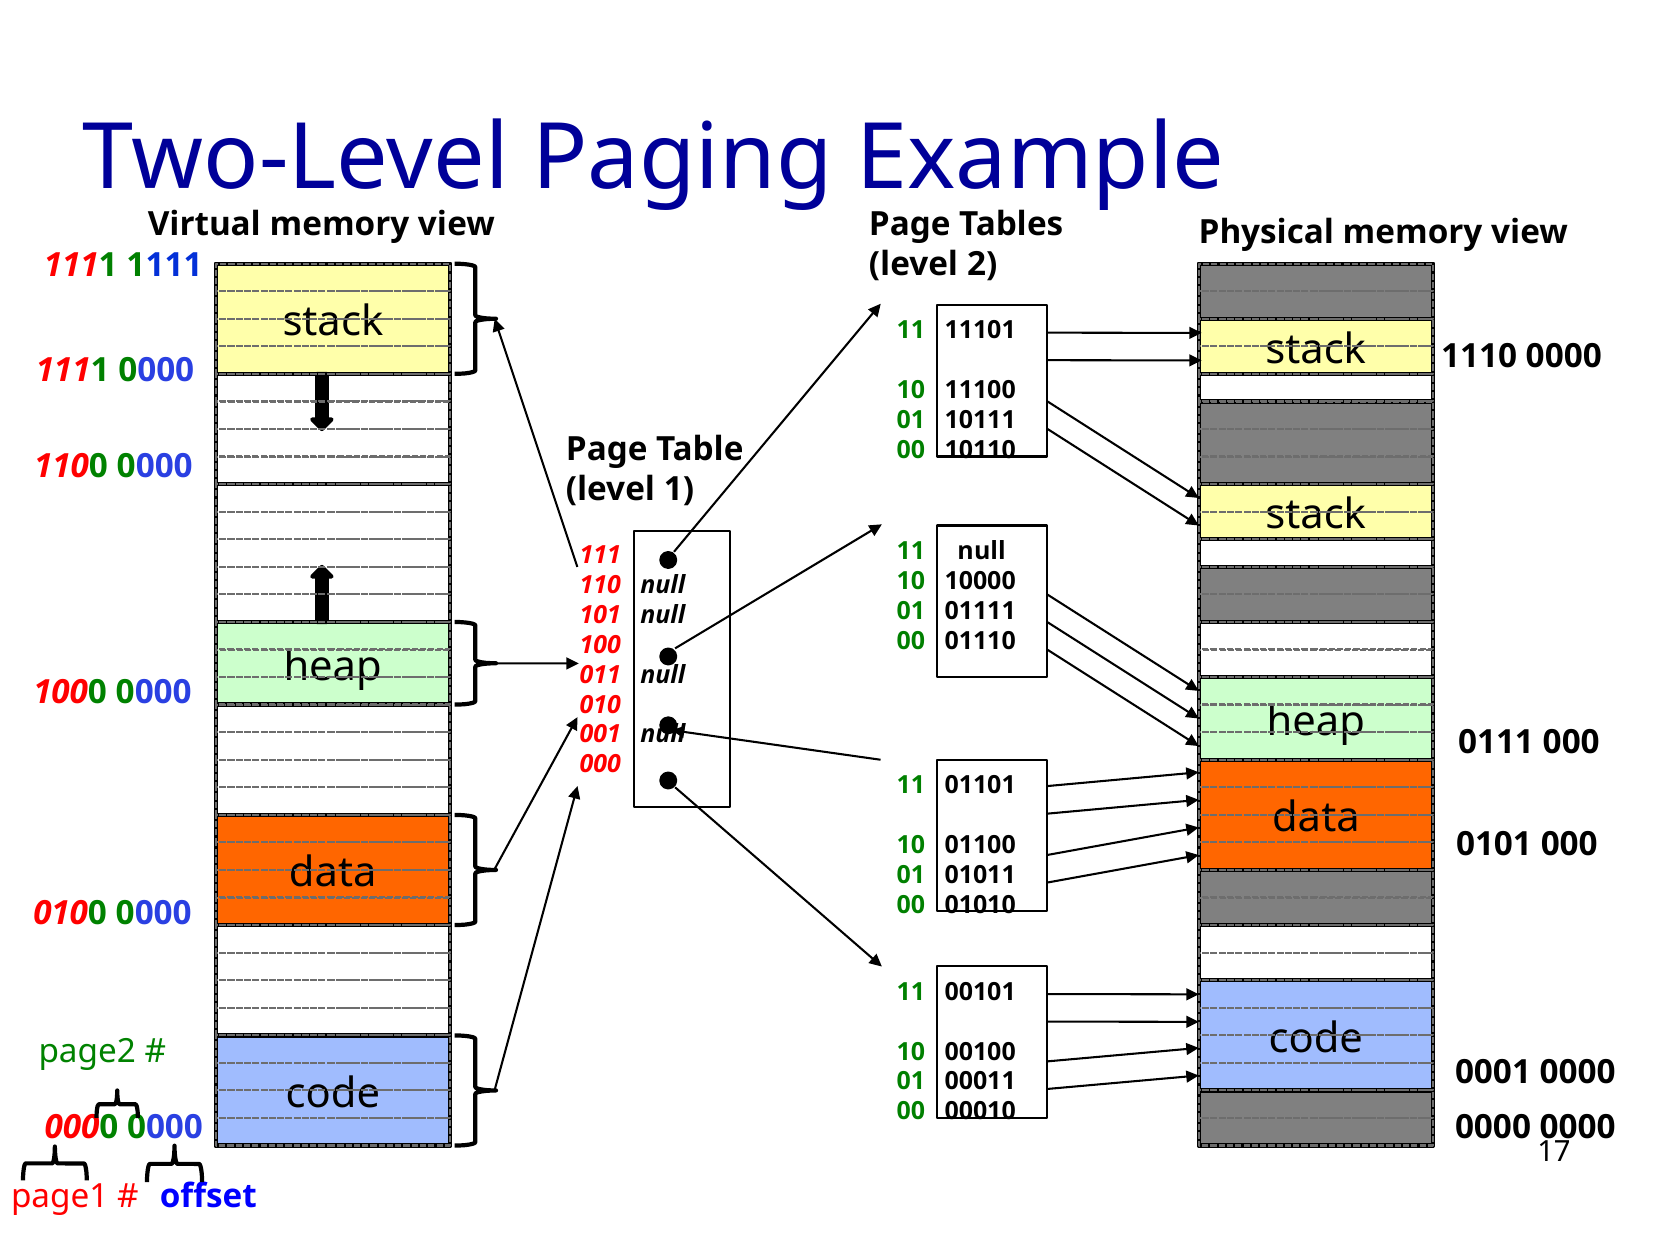

# Two-Level Paging Example
Virtual memory view
Page Tables
(level 2)
Physical memory view
1111 1111
stack
11 11101
10 11100
01 10111
00 10110
stack
1110 0000
1111 0000
Page Table
(level 1)
1100 0000
stack
11 null
10 10000
01 01111
00 01110
111
110 null
101 null
100
011 null
010
001 null
000
heap
1000 0000
heap
0111 000
data
11 01101
10 01100
01 01011
00 01010
0101 000
data
0100 0000
11 00101
10 00100
01 00011
00 00010
code
page2 #
code
0001 0000
0000 0000
0000 0000
17
page1 #
offset